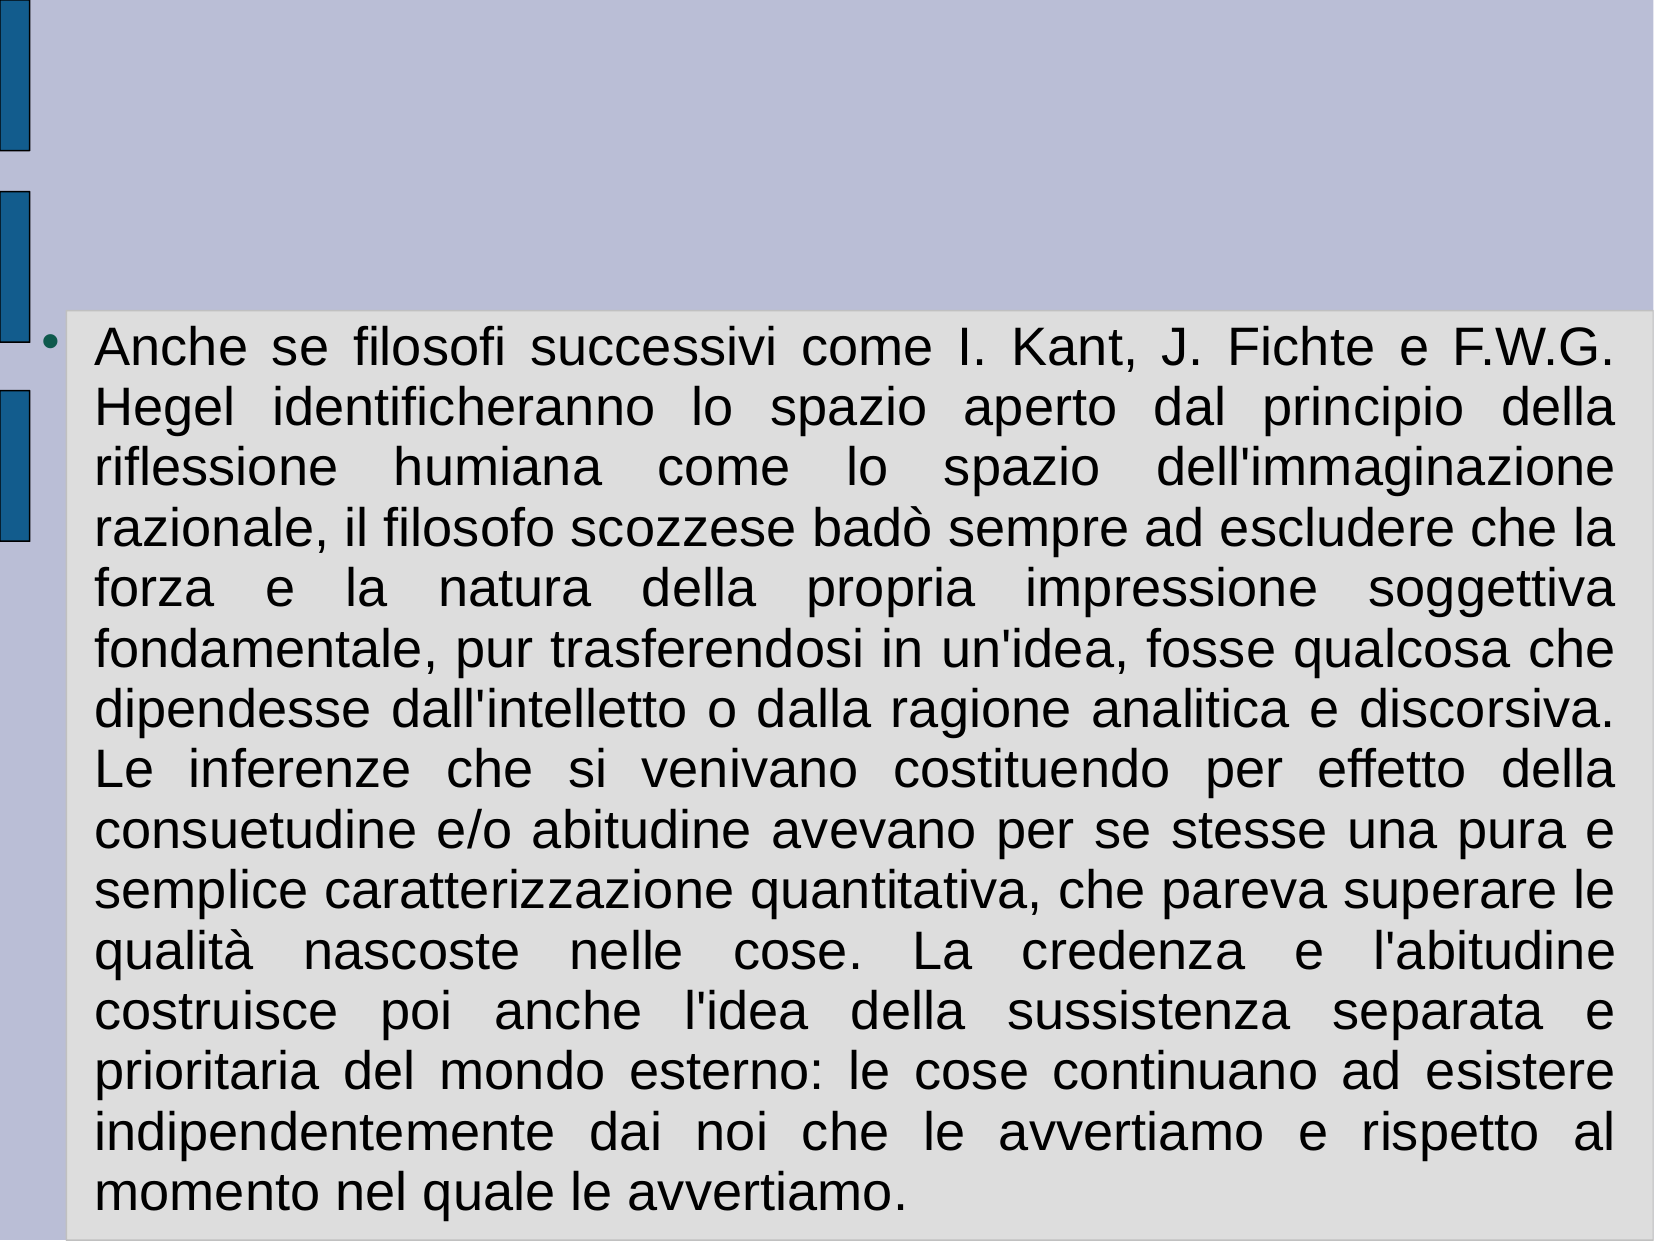

#
Anche se filosofi successivi come I. Kant, J. Fichte e F.W.G. Hegel identificheranno lo spazio aperto dal principio della riflessione humiana come lo spazio dell'immaginazione razionale, il filosofo scozzese badò sempre ad escludere che la forza e la natura della propria impressione soggettiva fondamentale, pur trasferendosi in un'idea, fosse qualcosa che dipendesse dall'intelletto o dalla ragione analitica e discorsiva. Le inferenze che si venivano costituendo per effetto della consuetudine e/o abitudine avevano per se stesse una pura e semplice caratterizzazione quantitativa, che pareva superare le qualità nascoste nelle cose. La credenza e l'abitudine costruisce poi anche l'idea della sussistenza separata e prioritaria del mondo esterno: le cose continuano ad esistere indipendentemente dai noi che le avvertiamo e rispetto al momento nel quale le avvertiamo.